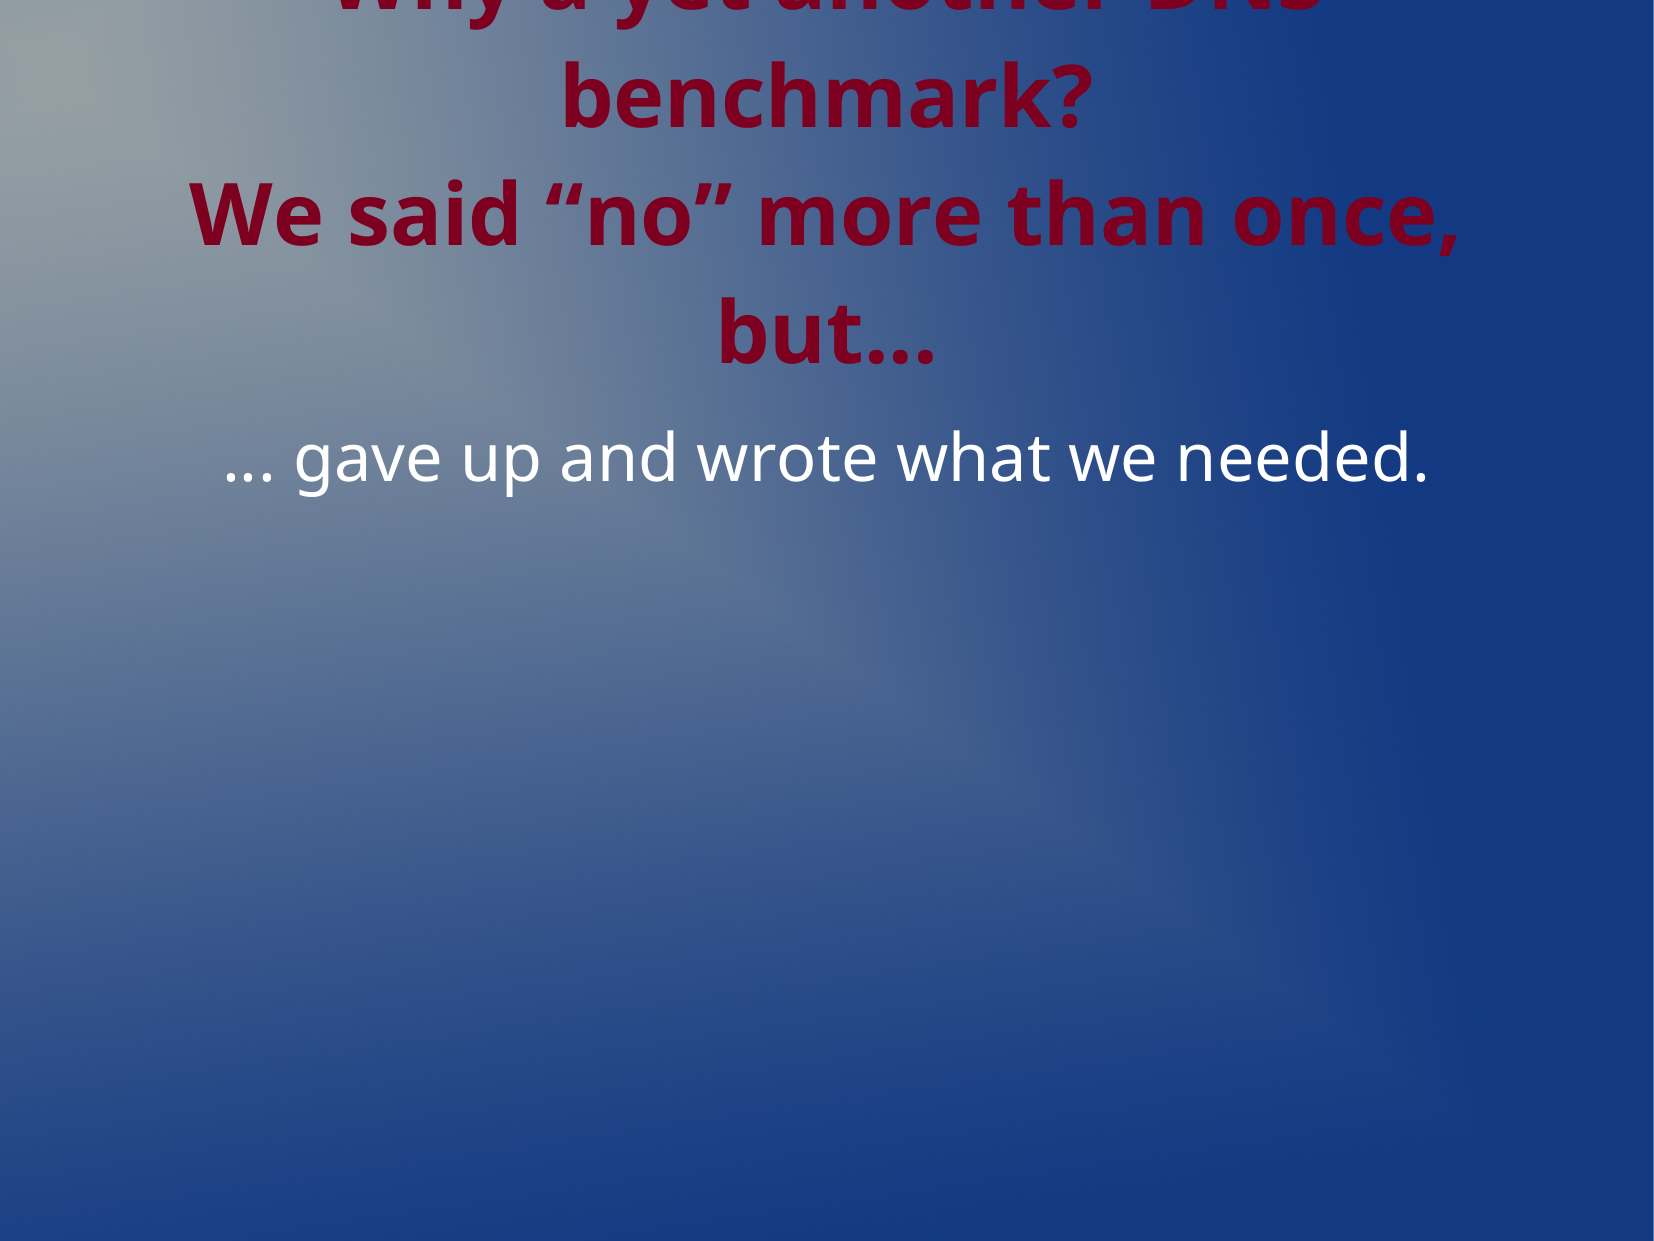

# Why a yet another DNS benchmark? We said “no” more than once, but...
... gave up and wrote what we needed.